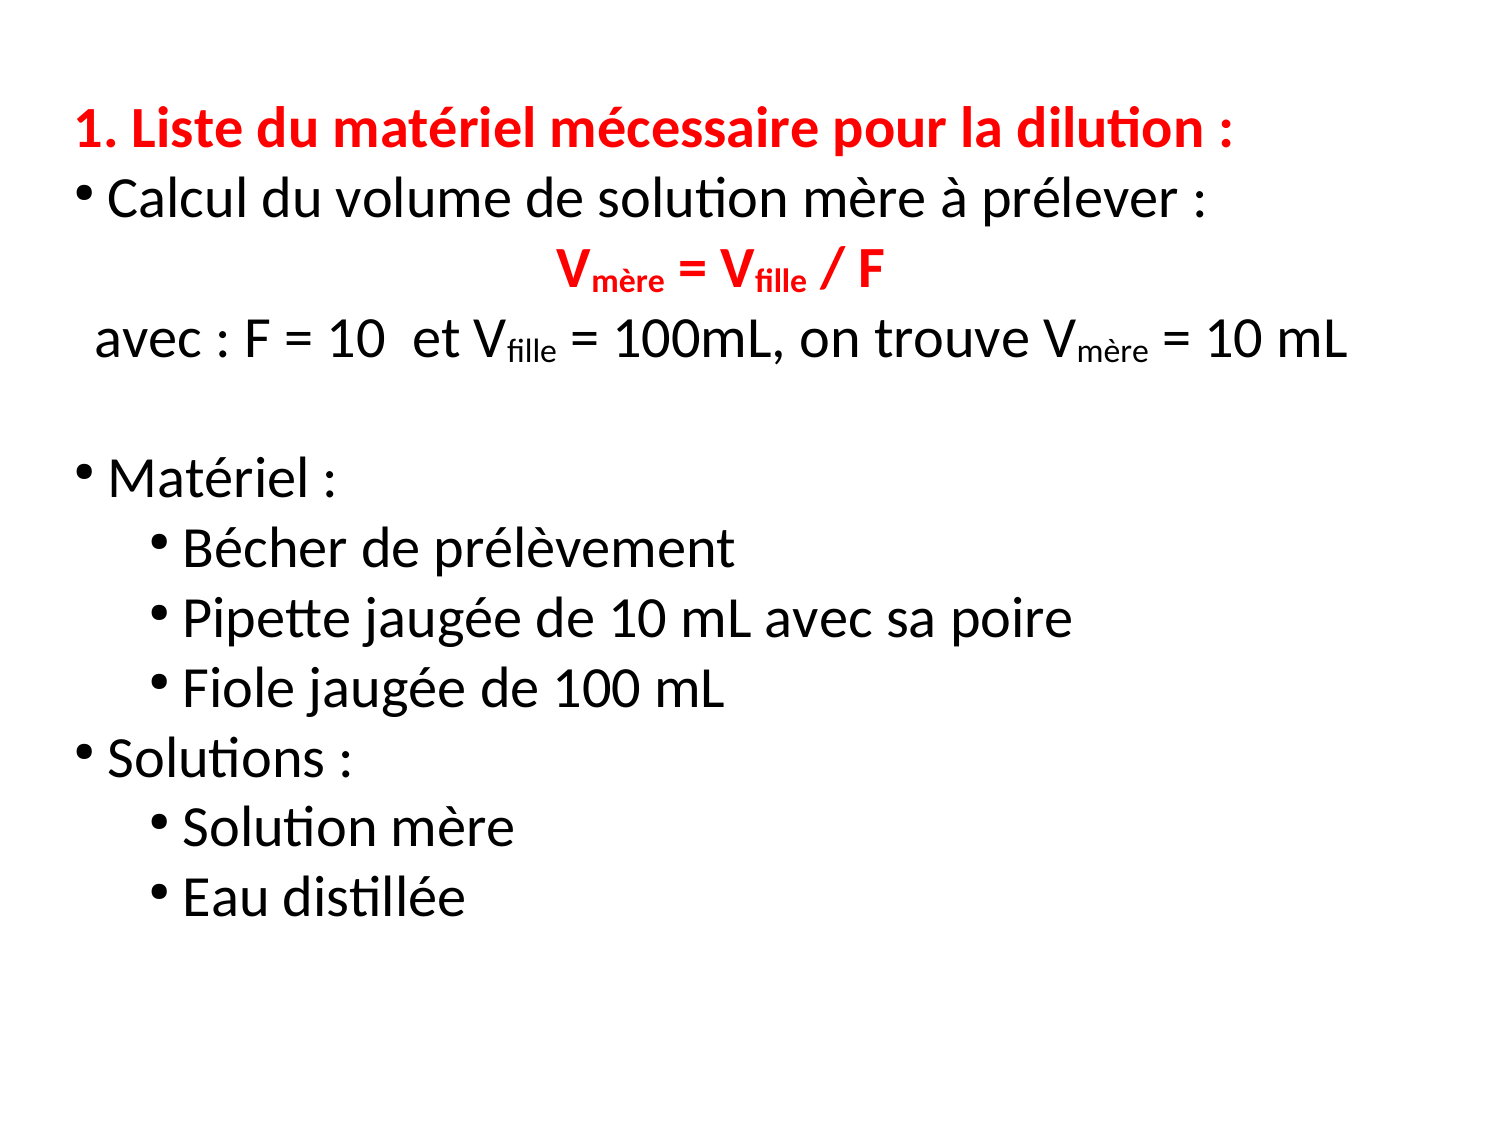

1. Liste du matériel mécessaire pour la dilution :
 Calcul du volume de solution mère à prélever :
Vmère = Vfille / F
avec : F = 10 et Vfille = 100mL, on trouve Vmère = 10 mL
 Matériel :
 Bécher de prélèvement
 Pipette jaugée de 10 mL avec sa poire
 Fiole jaugée de 100 mL
 Solutions :
 Solution mère
 Eau distillée